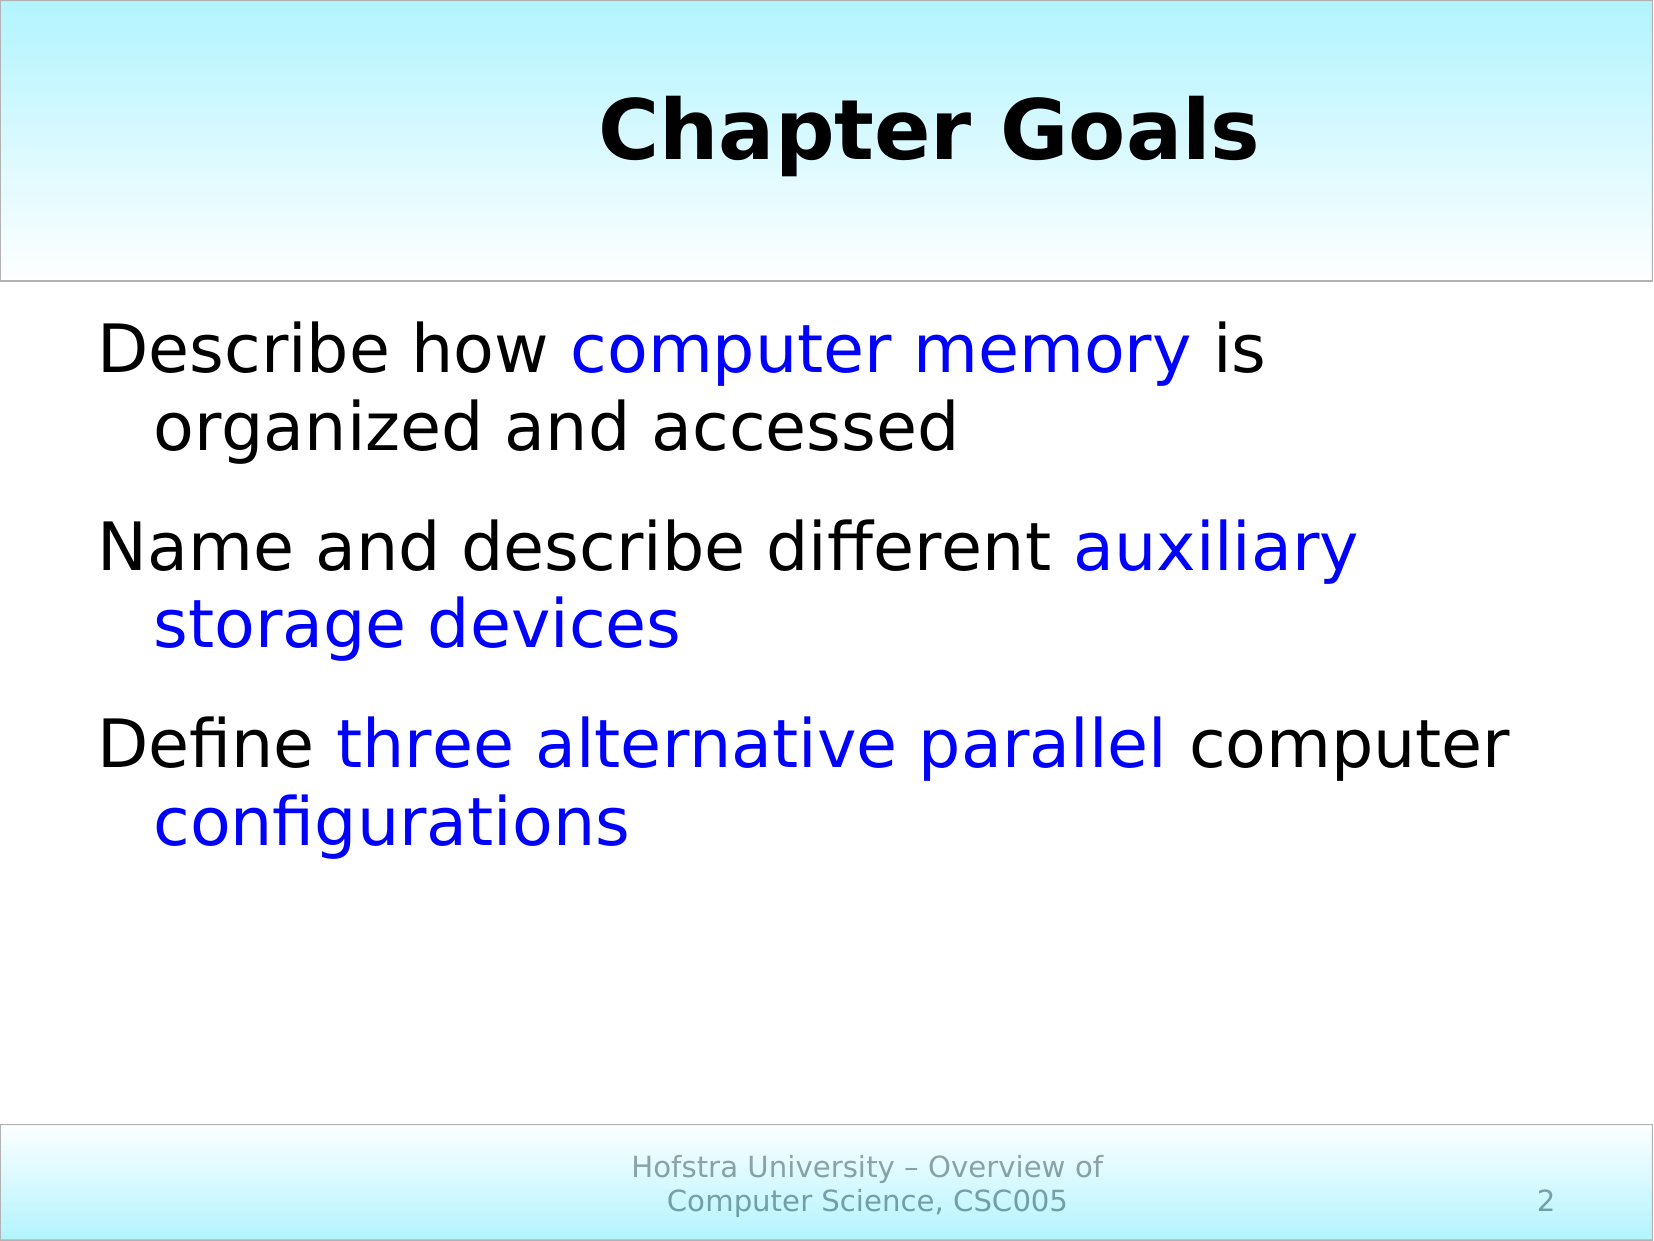

# Chapter Goals
Describe how computer memory is organized and accessed
Name and describe different auxiliary storage devices
Define three alternative parallel computer configurations
2